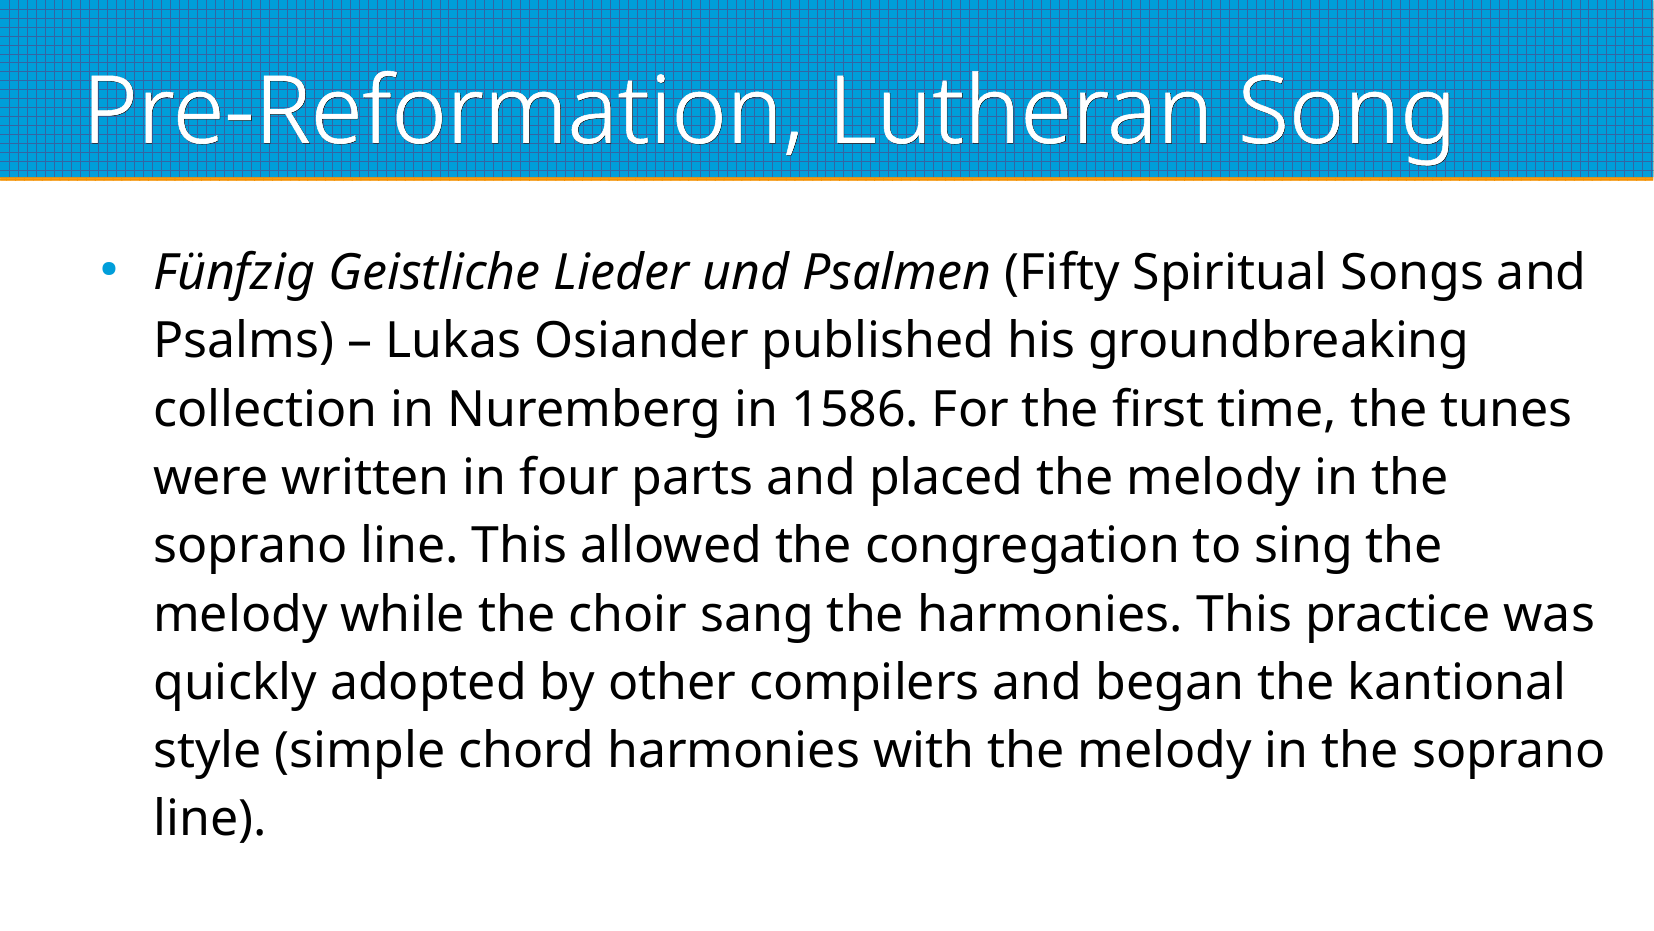

# Pre-Reformation, Lutheran Song
Fünfzig Geistliche Lieder und Psalmen (Fifty Spiritual Songs and Psalms) – Lukas Osiander published his groundbreaking collection in Nuremberg in 1586. For the first time, the tunes were written in four parts and placed the melody in the soprano line. This allowed the congregation to sing the melody while the choir sang the harmonies. This practice was quickly adopted by other compilers and began the kantional style (simple chord harmonies with the melody in the soprano line).